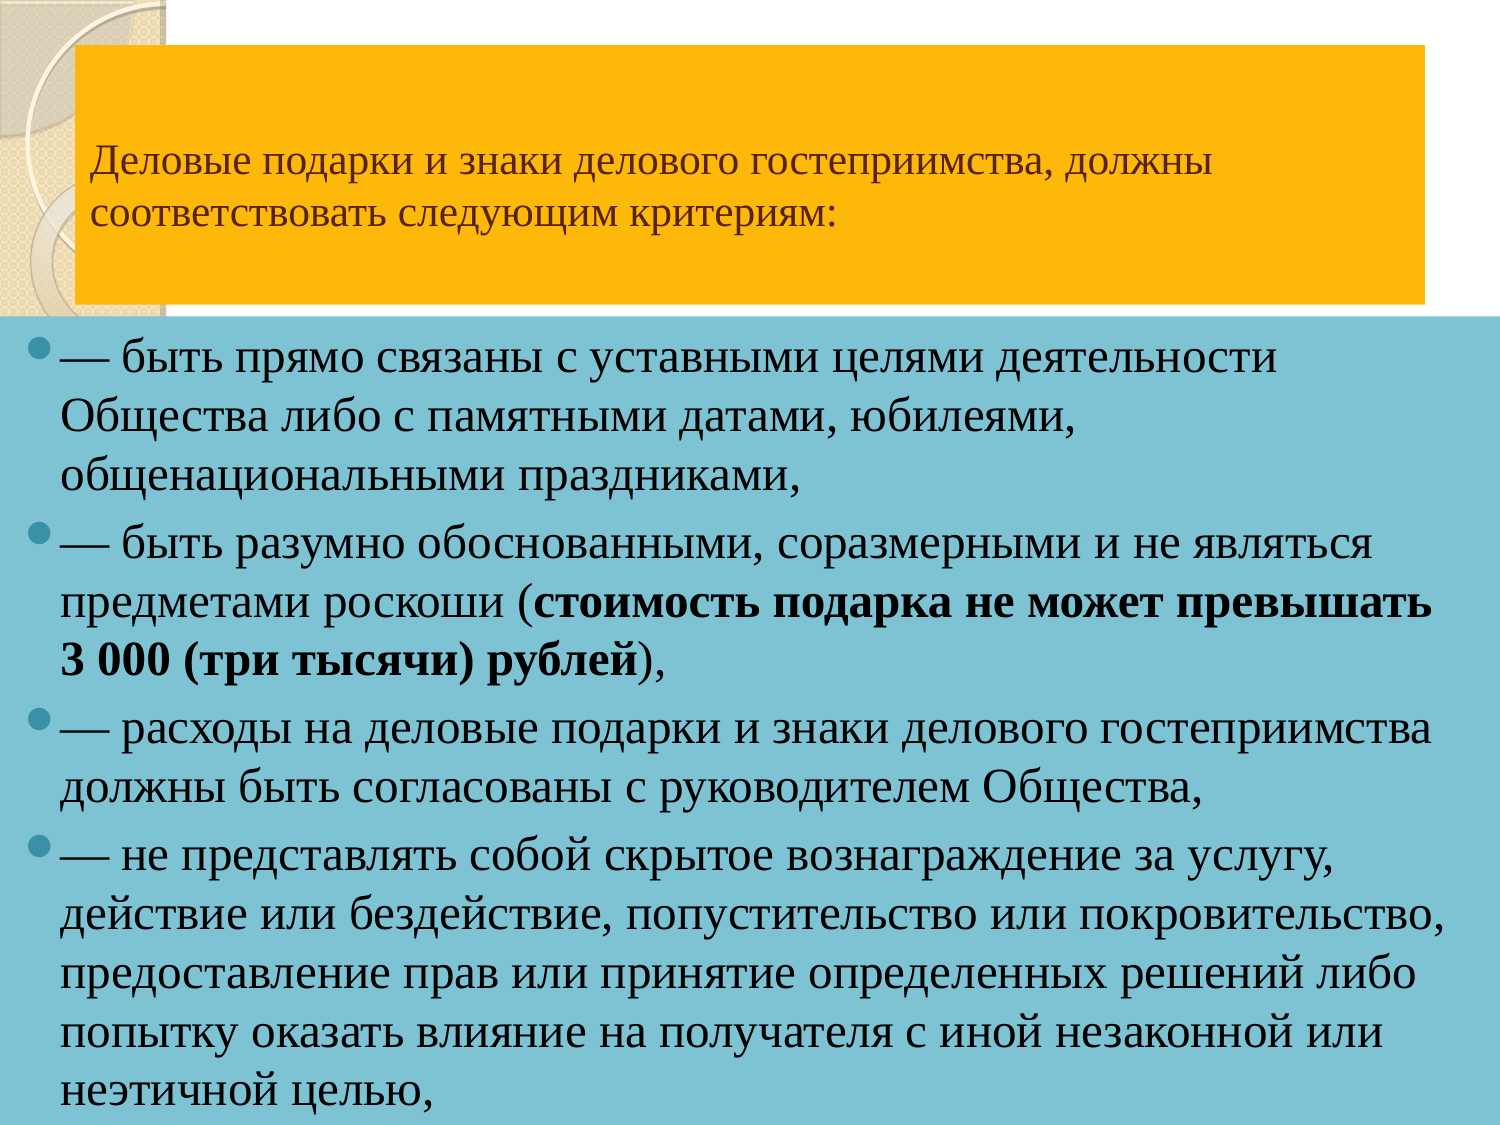

# Деловые подарки и знаки делового гостеприимства, должны соответствовать следующим критериям:
— быть прямо связаны с уставными целями деятельности Общества либо с памятными датами, юбилеями, общенациональными праздниками,
— быть разумно обоснованными, соразмерными и не являться предметами роскоши (стоимость подарка не может превышать 3 000 (три тысячи) рублей),
— расходы на деловые подарки и знаки делового гостеприимства должны быть согласованы с руководителем Общества,
— не представлять собой скрытое вознаграждение за услугу, действие или бездействие, попустительство или покровительство, предоставление прав или принятие определенных решений либо попытку оказать влияние на получате­ля с иной незаконной или неэтичной целью,